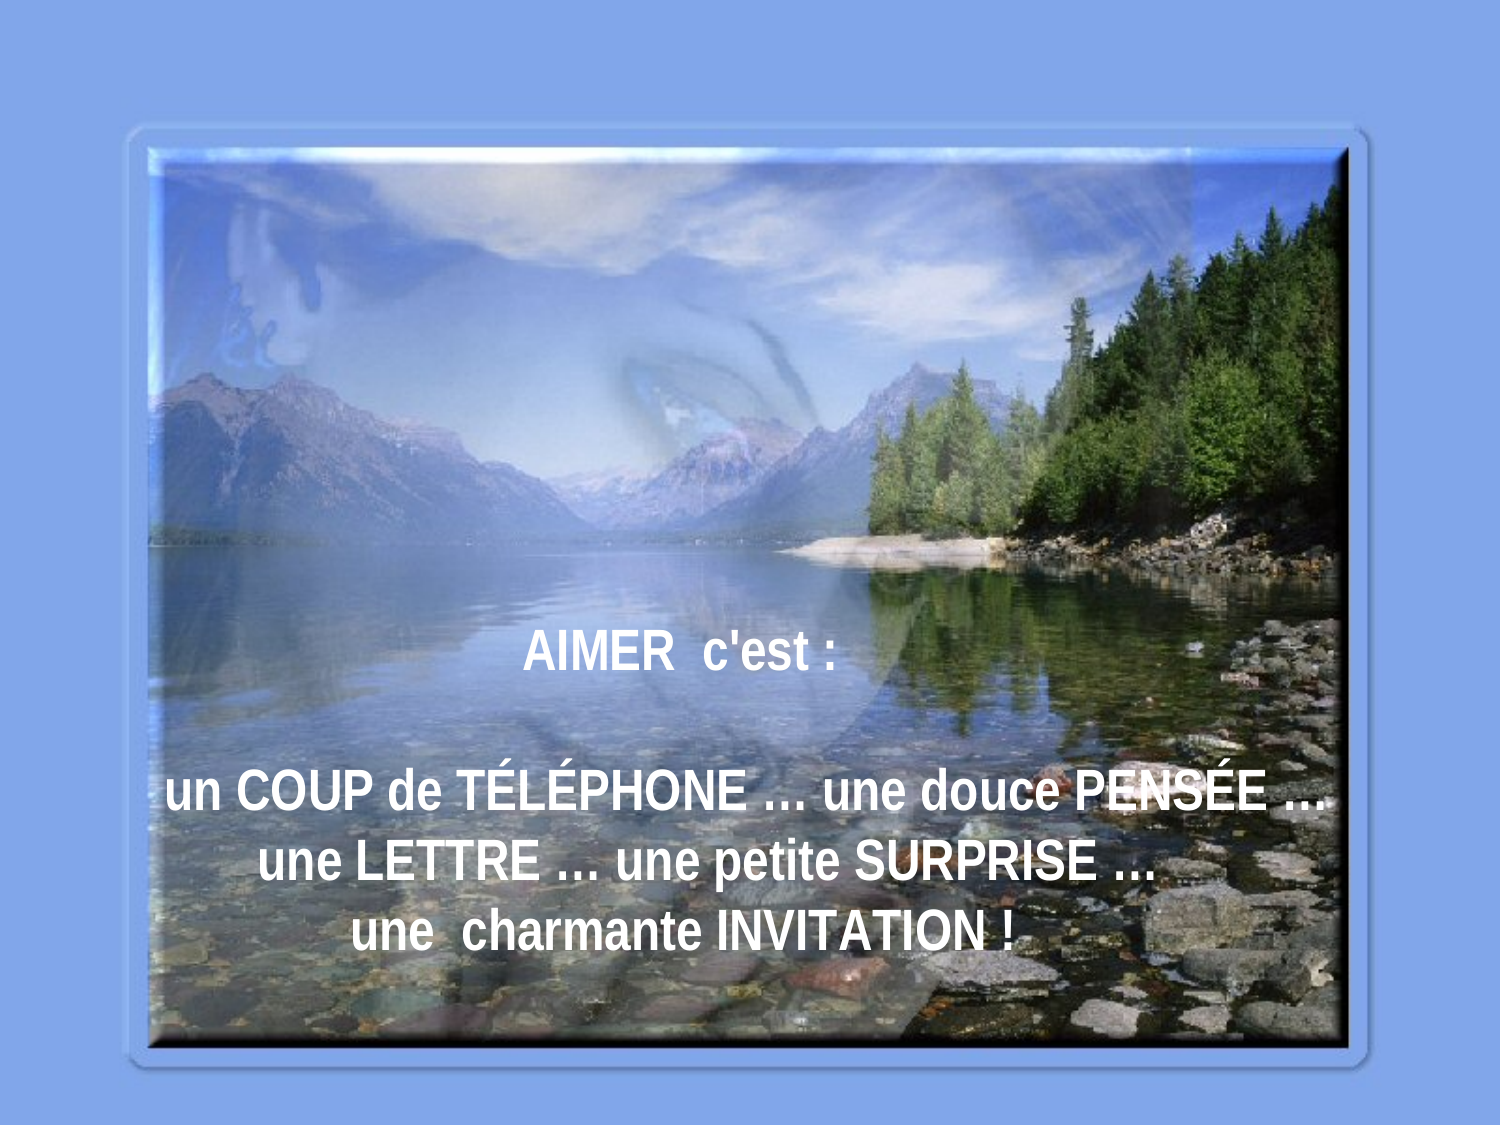

AIMER c'est :
un COUP de TÉLÉPHONE … une douce PENSÉE …
 une LETTRE … une petite SURPRISE …
 une charmante INVITATION !